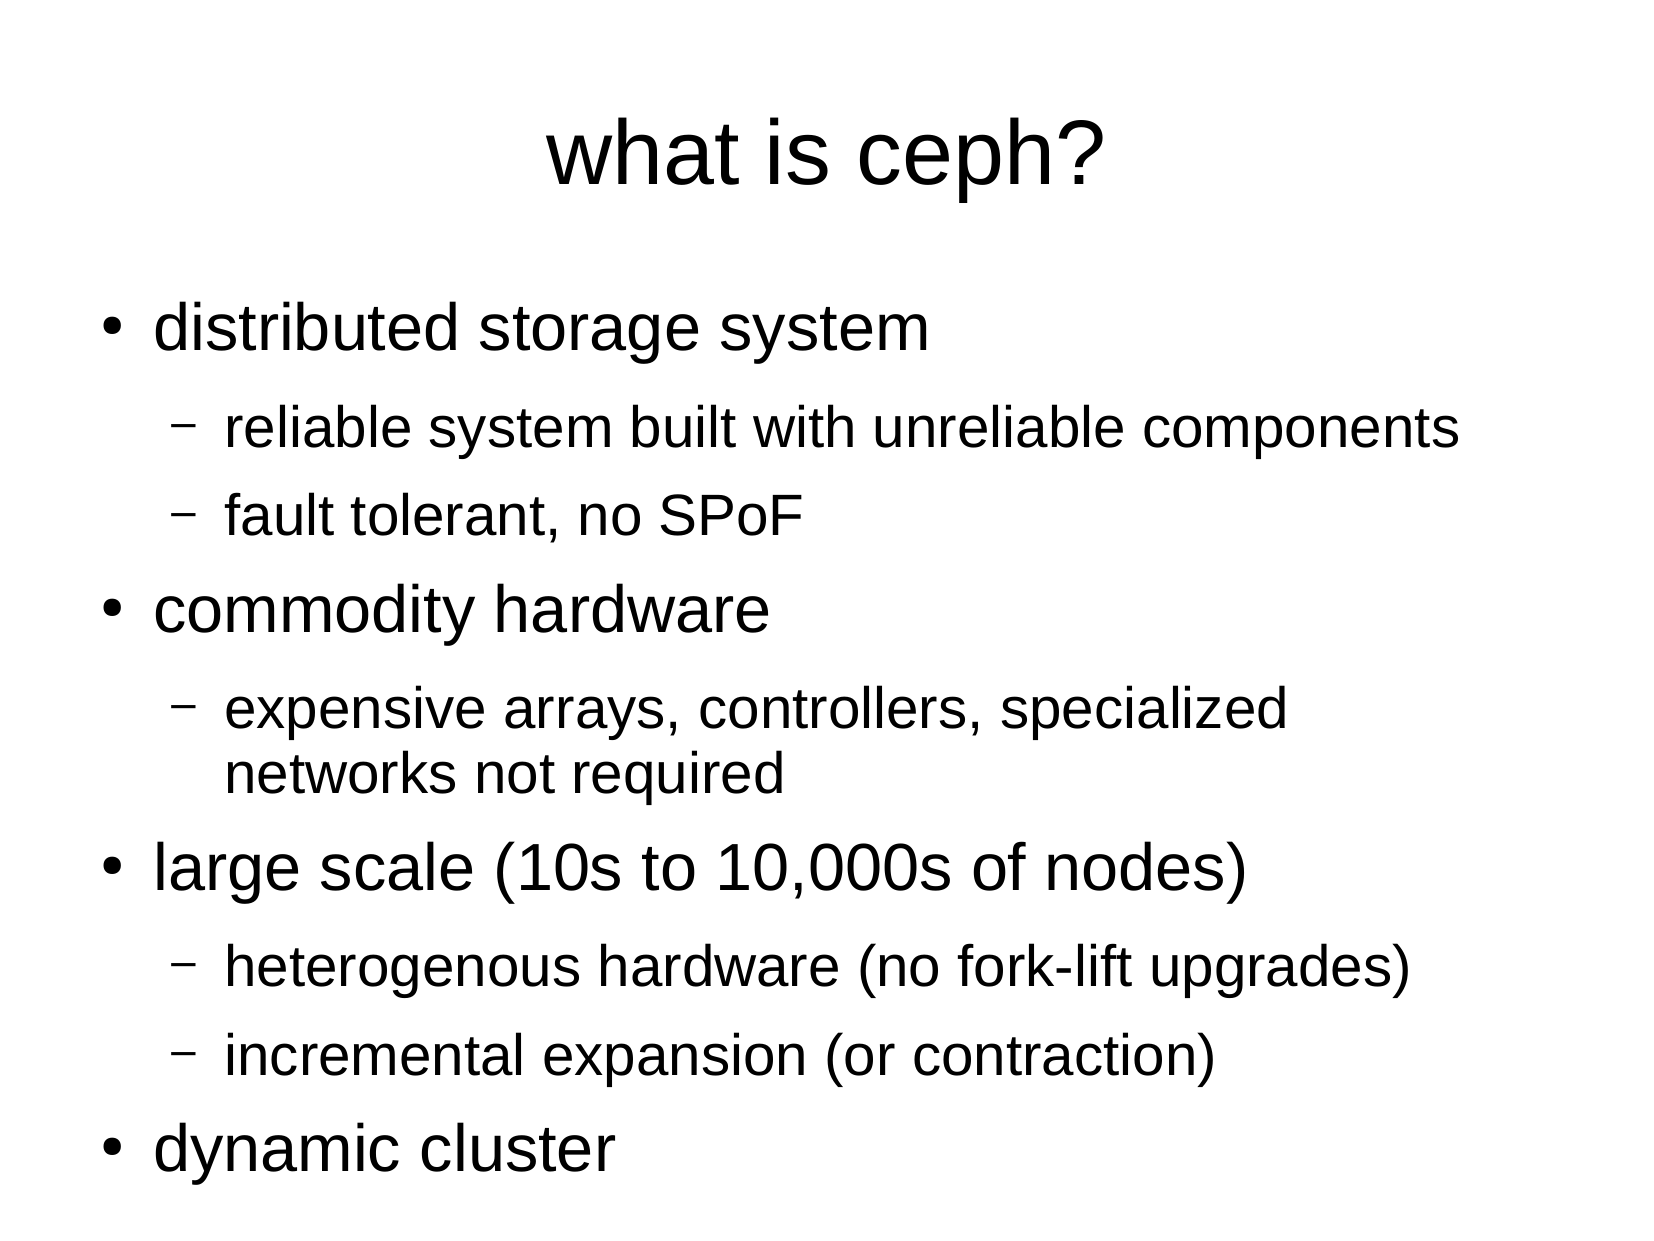

# what is ceph?
distributed storage system
reliable system built with unreliable components
fault tolerant, no SPoF
commodity hardware
expensive arrays, controllers, specialized networks not required
large scale (10s to 10,000s of nodes)
heterogenous hardware (no fork-lift upgrades)
incremental expansion (or contraction)
dynamic cluster